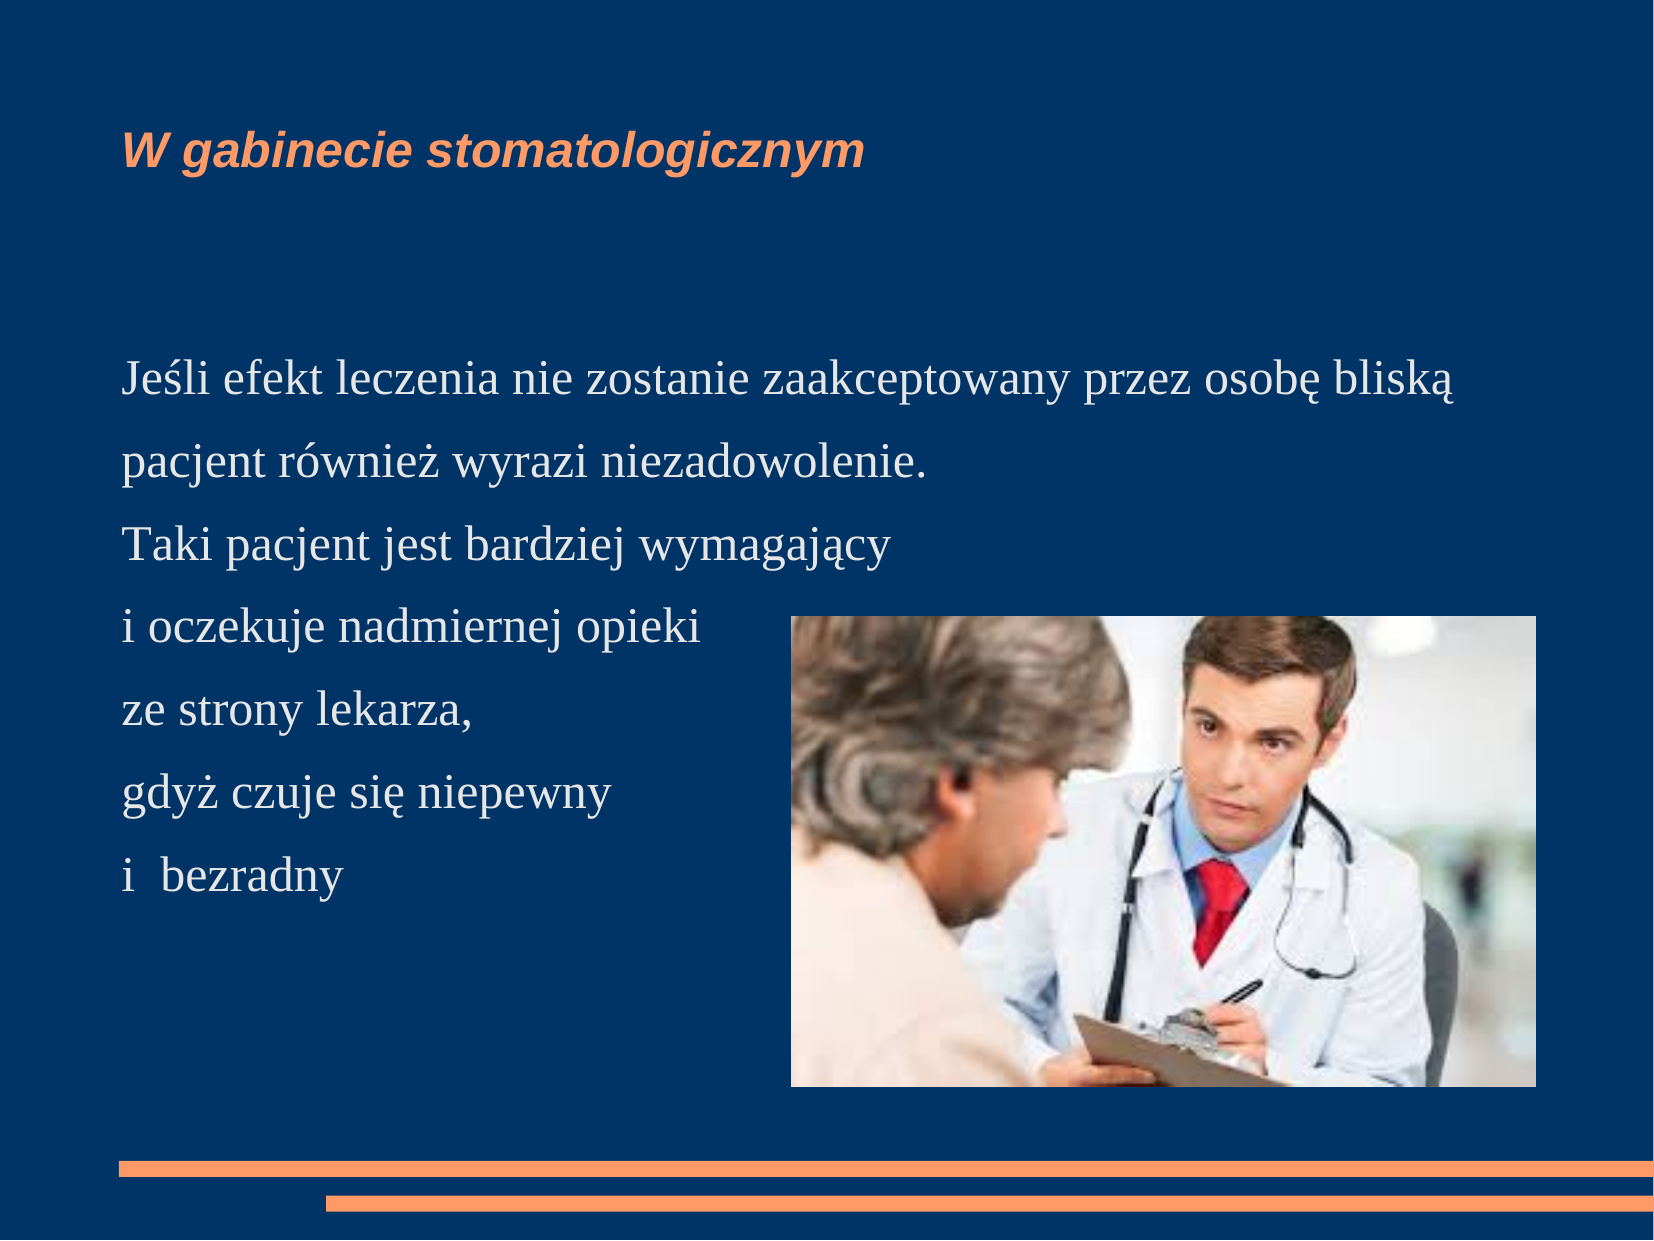

# W gabinecie stomatologicznym
Jeśli efekt leczenia nie zostanie zaakceptowany przez osobę bliską pacjent również wyrazi niezadowolenie.
Taki pacjent jest bardziej wymagający
i oczekuje nadmiernej opieki
ze strony lekarza,
gdyż czuje się niepewny
i bezradny